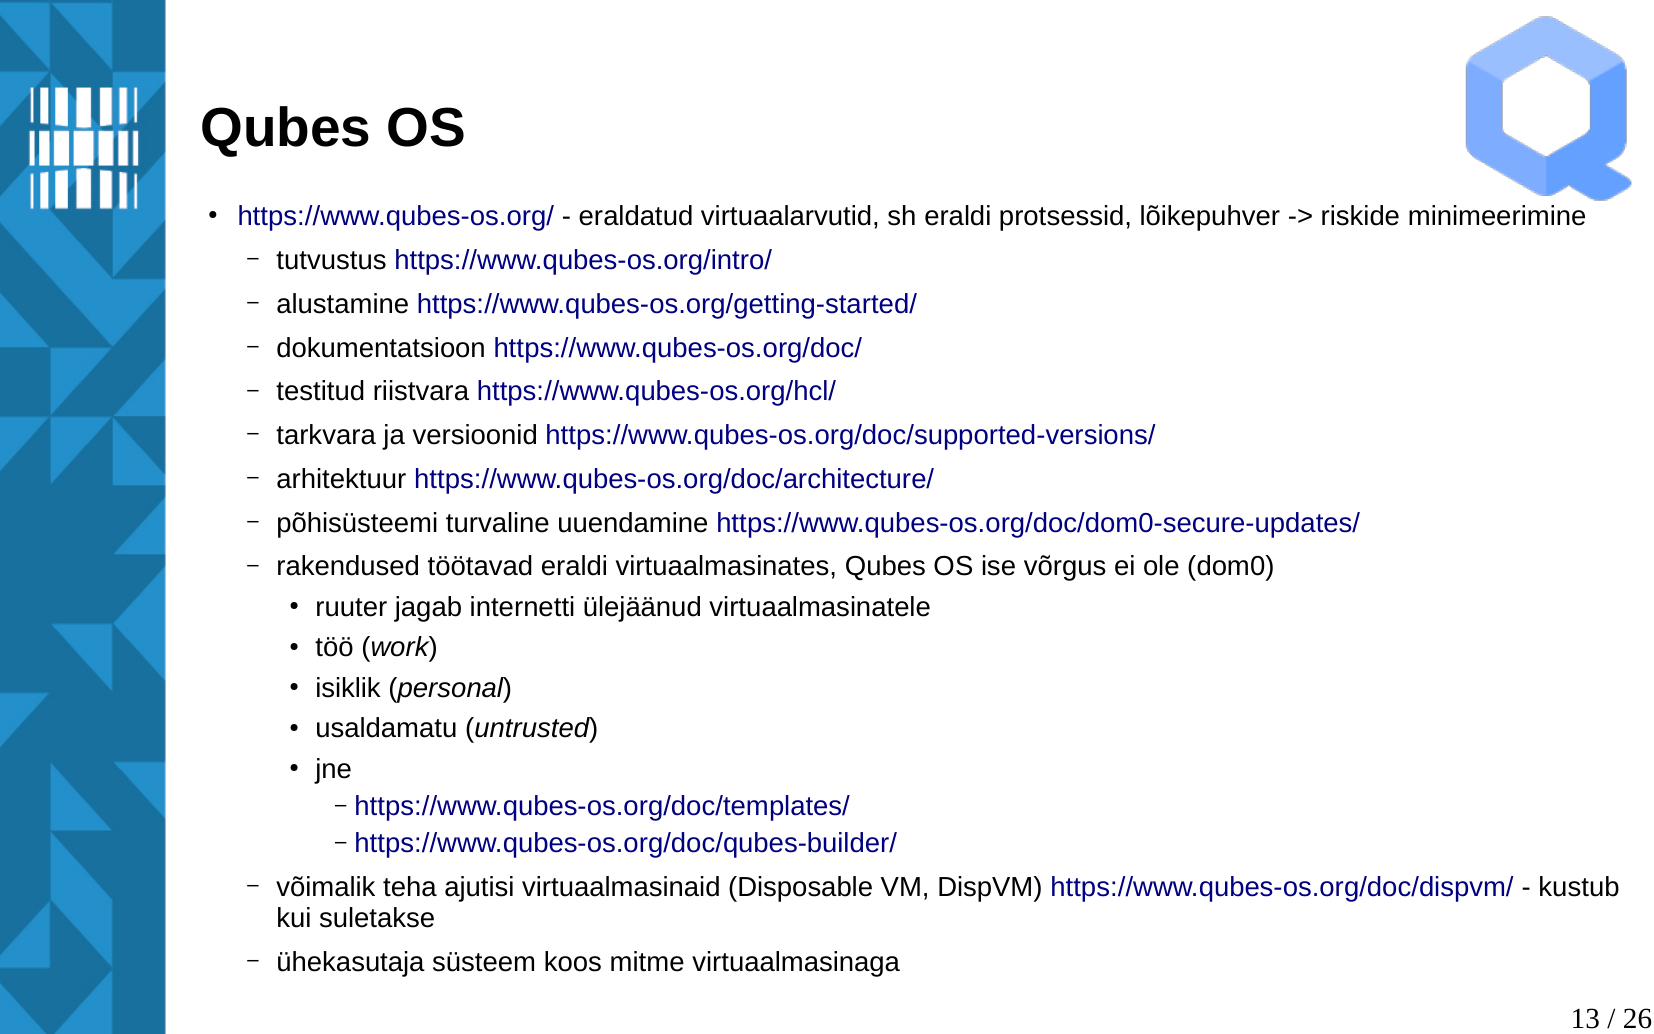

# Qubes OS
https://www.qubes-os.org/ - eraldatud virtuaalarvutid, sh eraldi protsessid, lõikepuhver -> riskide minimeerimine
tutvustus https://www.qubes-os.org/intro/
alustamine https://www.qubes-os.org/getting-started/
dokumentatsioon https://www.qubes-os.org/doc/
testitud riistvara https://www.qubes-os.org/hcl/
tarkvara ja versioonid https://www.qubes-os.org/doc/supported-versions/
arhitektuur https://www.qubes-os.org/doc/architecture/
põhisüsteemi turvaline uuendamine https://www.qubes-os.org/doc/dom0-secure-updates/
rakendused töötavad eraldi virtuaalmasinates, Qubes OS ise võrgus ei ole (dom0)
ruuter jagab internetti ülejäänud virtuaalmasinatele
töö (work)
isiklik (personal)
usaldamatu (untrusted)
jne
https://www.qubes-os.org/doc/templates/
https://www.qubes-os.org/doc/qubes-builder/
võimalik teha ajutisi virtuaalmasinaid (Disposable VM, DispVM) https://www.qubes-os.org/doc/dispvm/ - kustub kui suletakse
ühekasutaja süsteem koos mitme virtuaalmasinaga
13